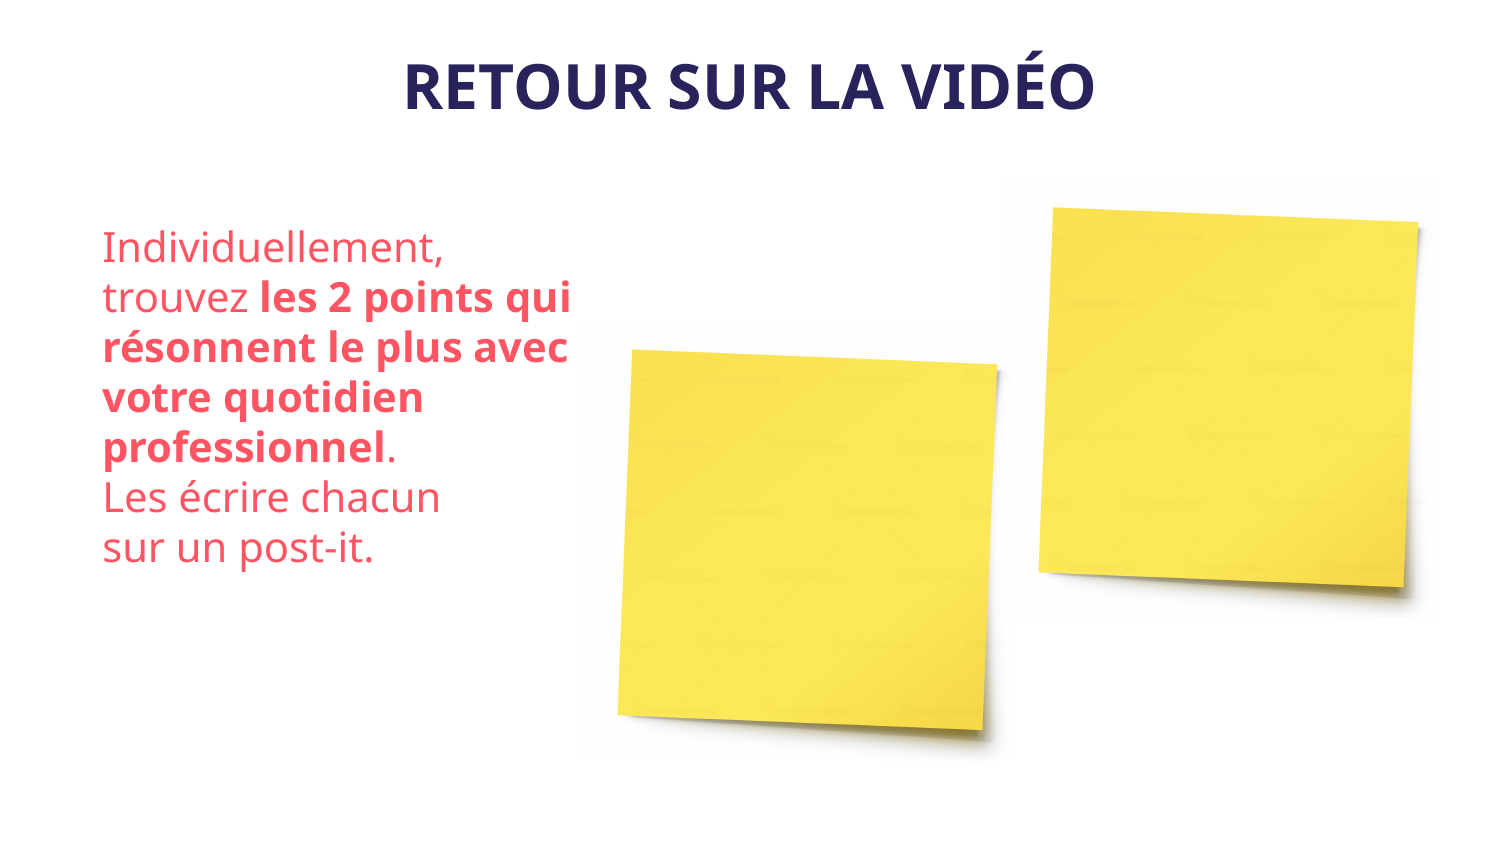

RETOUR SUR LA VIDÉO
Individuellement, trouvez les 2 points qui résonnent le plus avec votre quotidien professionnel.
Les écrire chacun
sur un post-it.